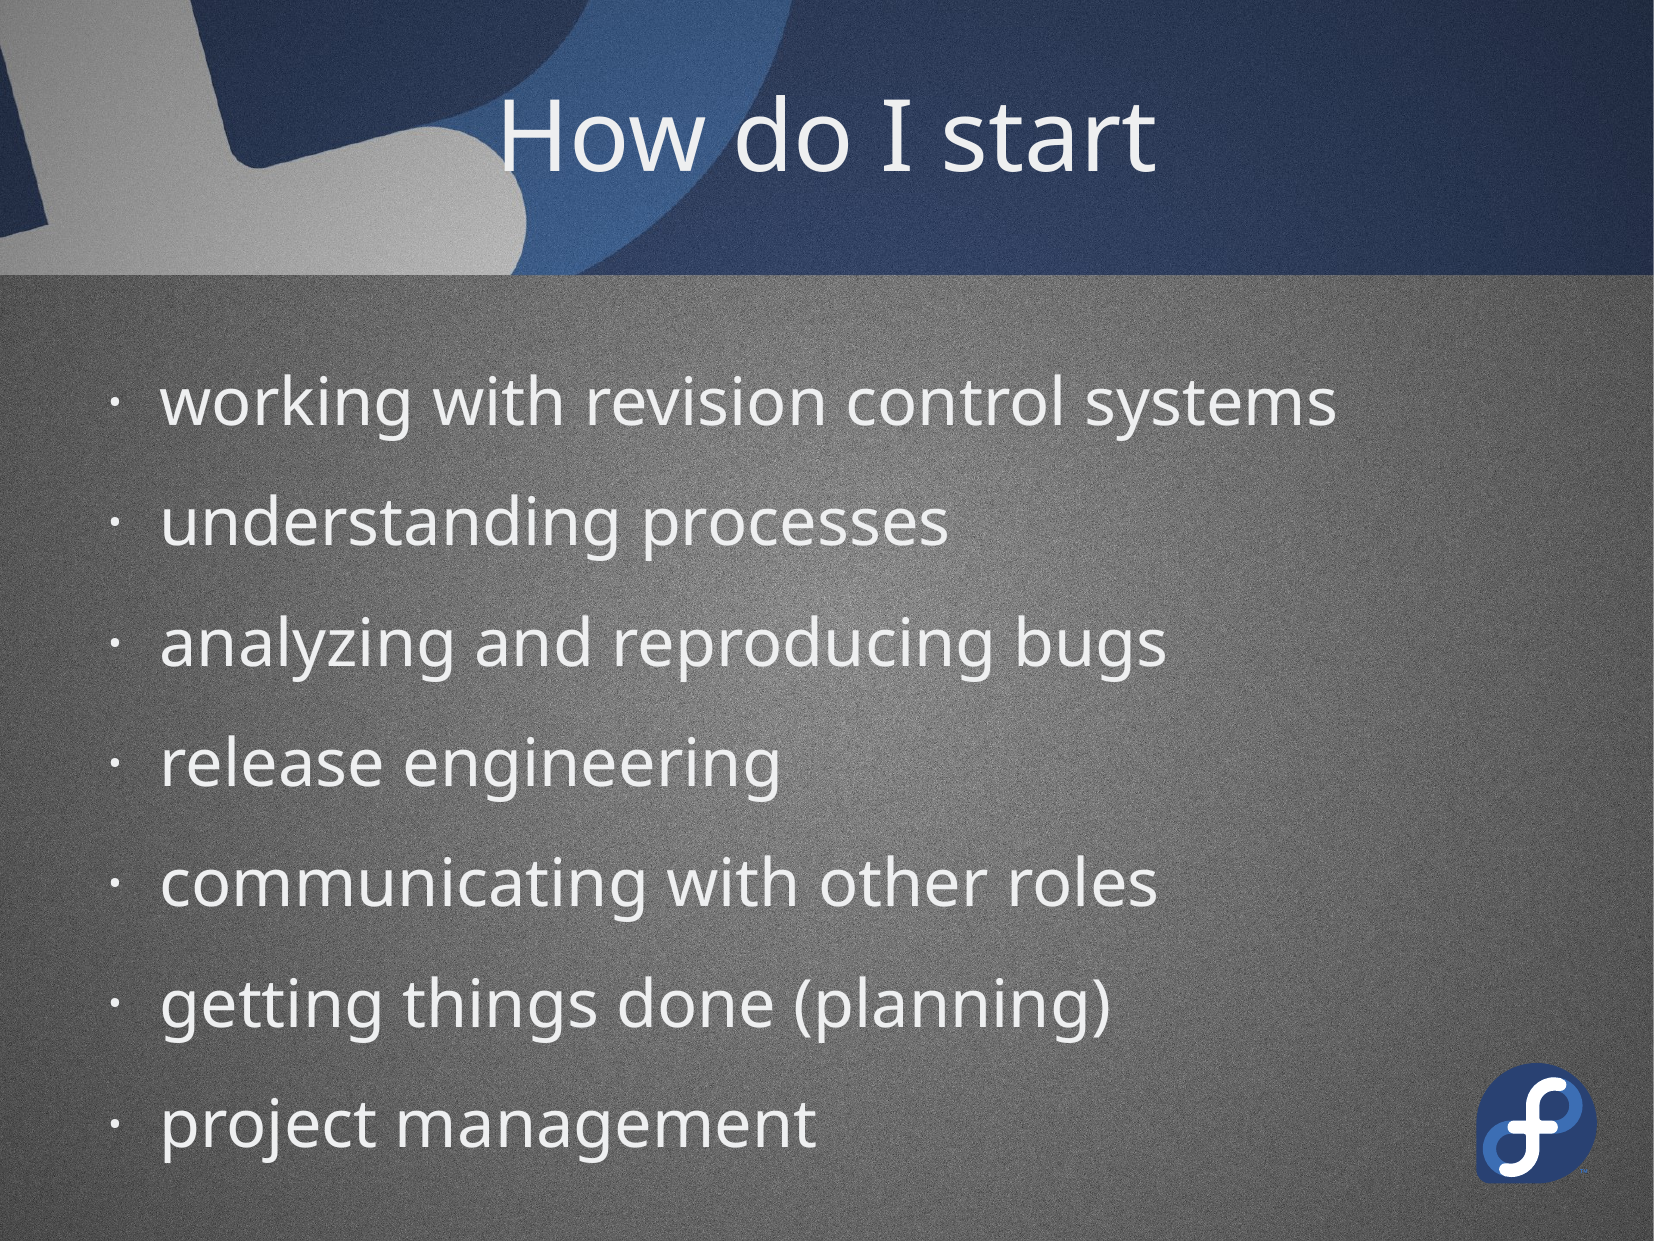

# How do I start
working with revision control systems
understanding processes
analyzing and reproducing bugs
release engineering
communicating with other roles
getting things done (planning)
project management